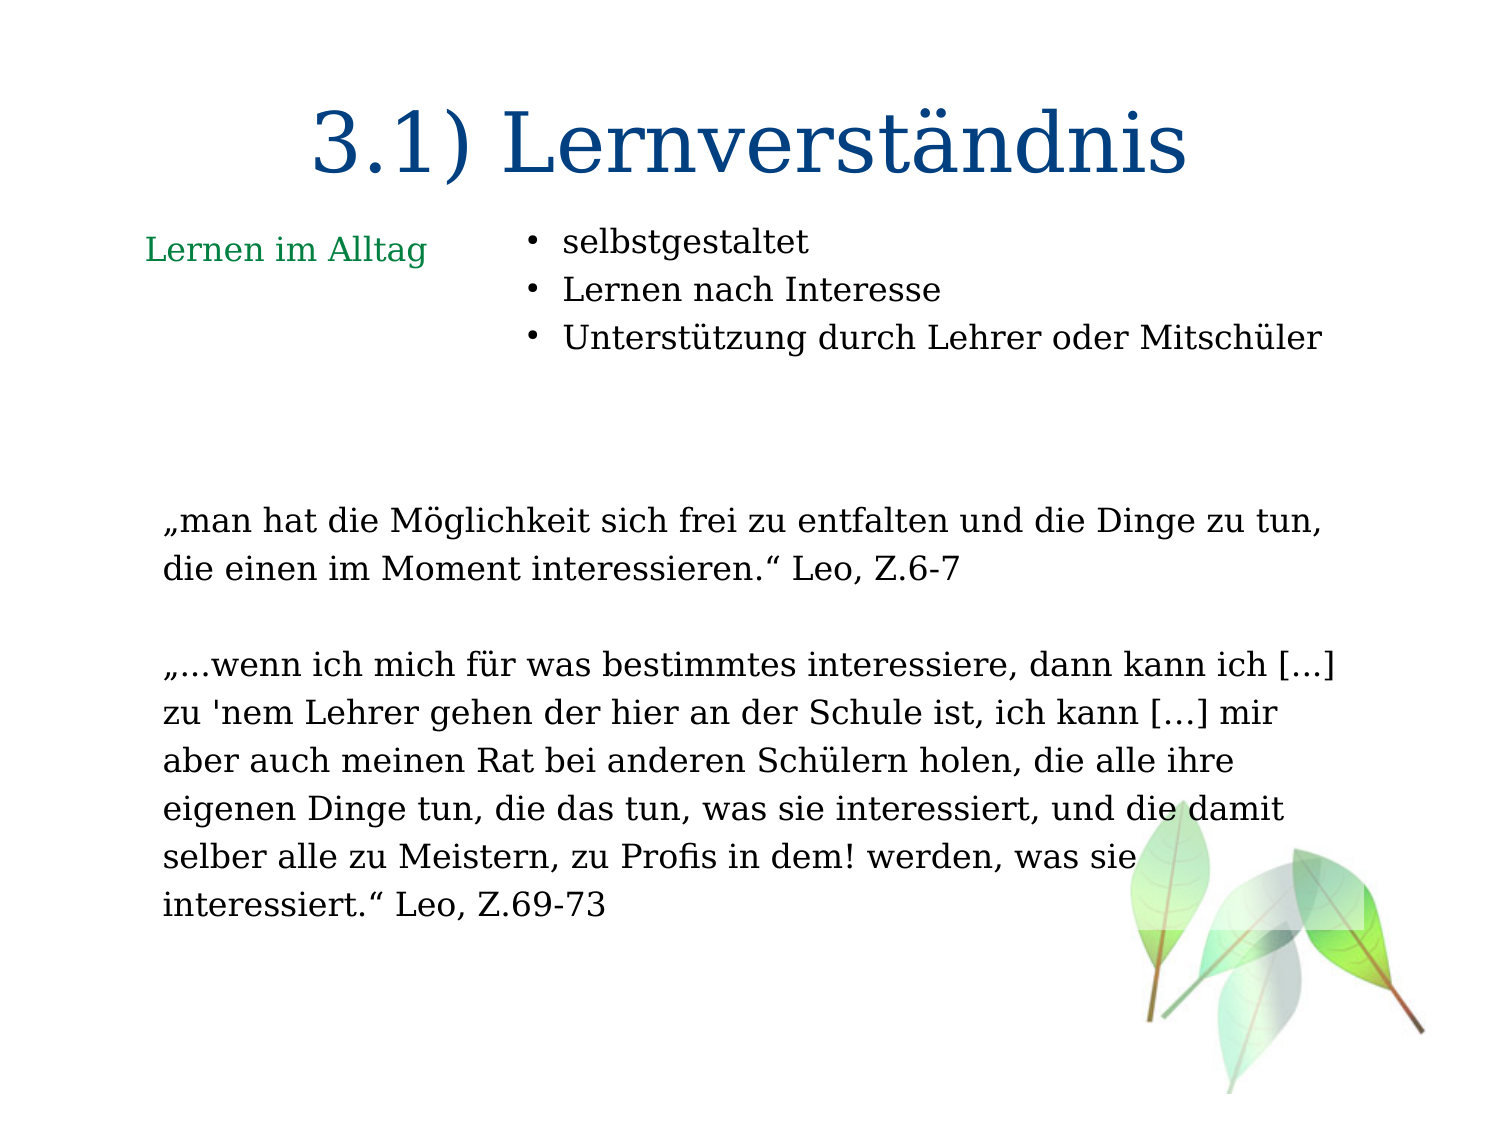

# 3.1) Lernverständnis
selbstgestaltet
Lernen nach Interesse
Unterstützung durch Lehrer oder Mitschüler
Lernen im Alltag
„man hat die Möglichkeit sich frei zu entfalten und die Dinge zu tun, die einen im Moment interessieren.“ Leo, Z.6-7
„...wenn ich mich für was bestimmtes interessiere, dann kann ich [...] zu 'nem Lehrer gehen der hier an der Schule ist, ich kann […] mir aber auch meinen Rat bei anderen Schülern holen, die alle ihre eigenen Dinge tun, die das tun, was sie interessiert, und die damit selber alle zu Meistern, zu Profis in dem! werden, was sie interessiert.“ Leo, Z.69-73